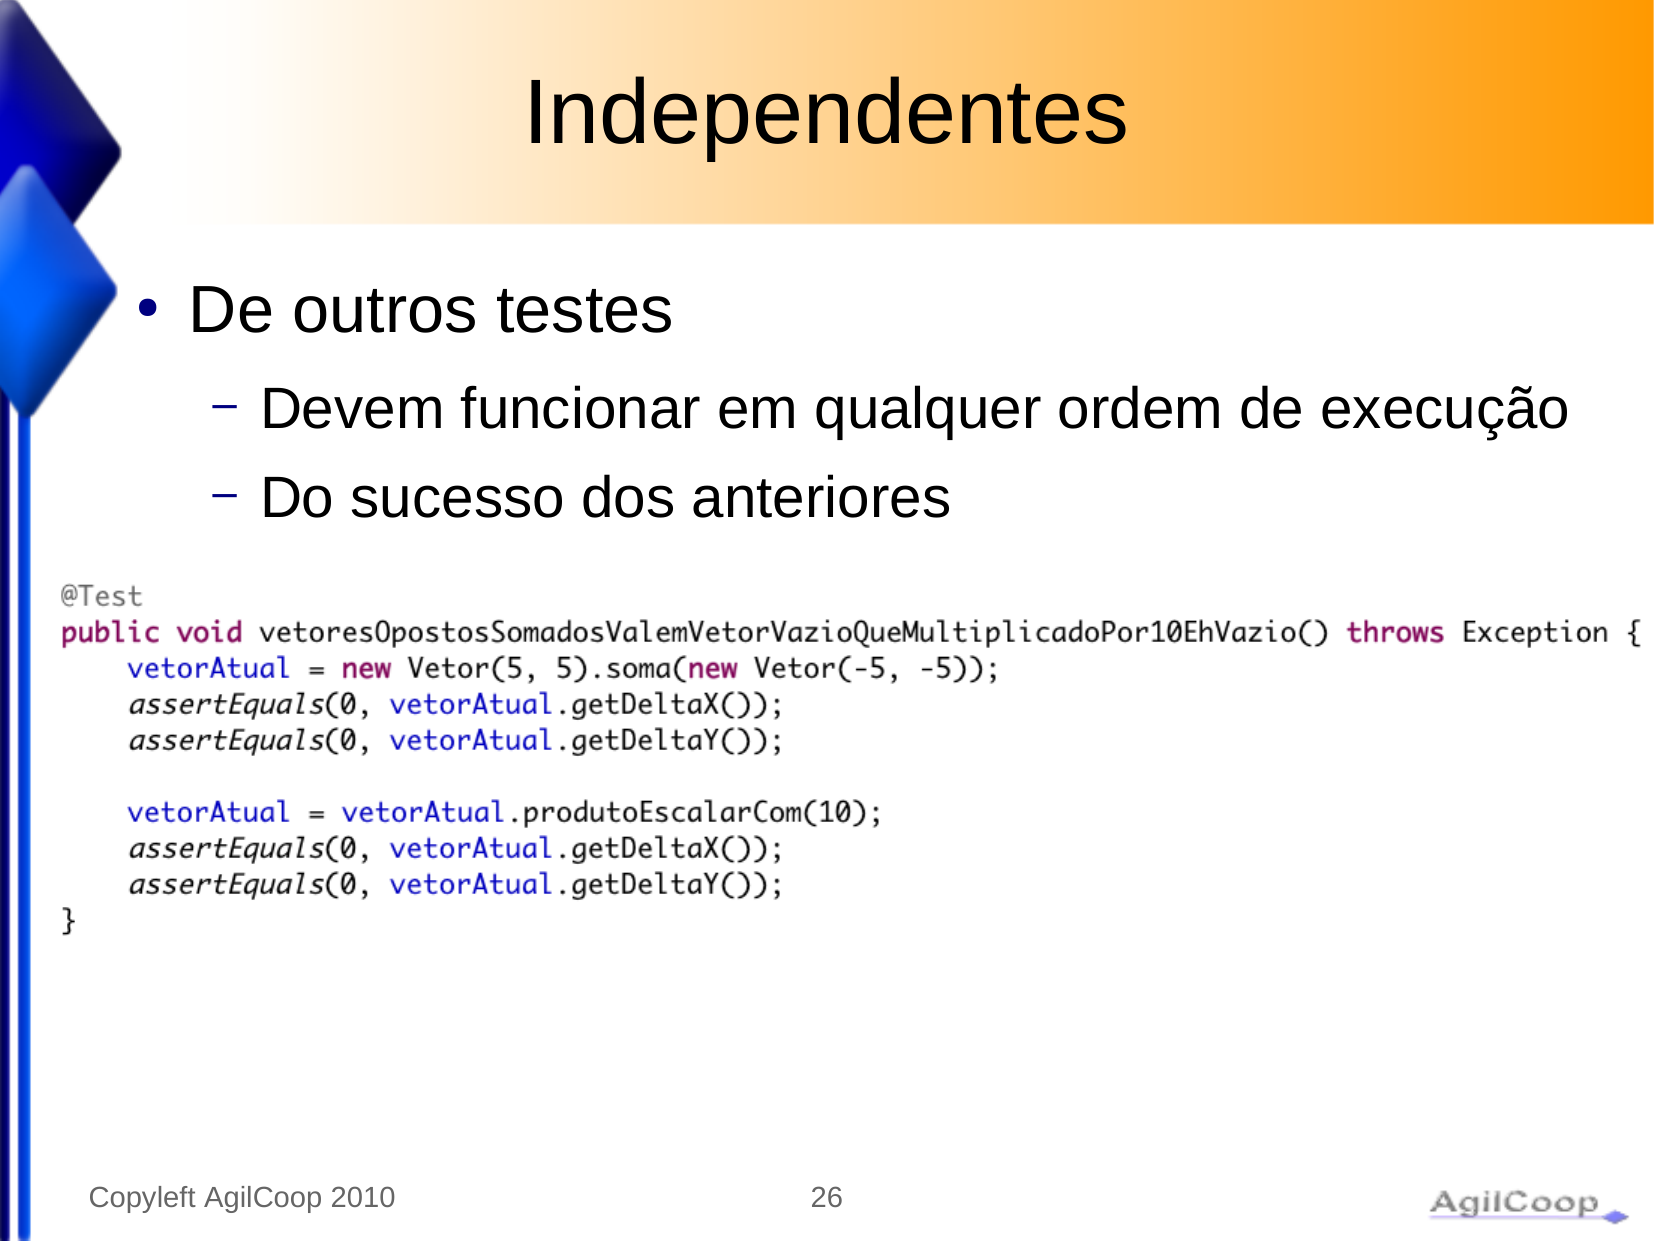

# Independentes
De outros testes
Devem funcionar em qualquer ordem de execução
Do sucesso dos anteriores
26
Copyleft AgilCoop 2010